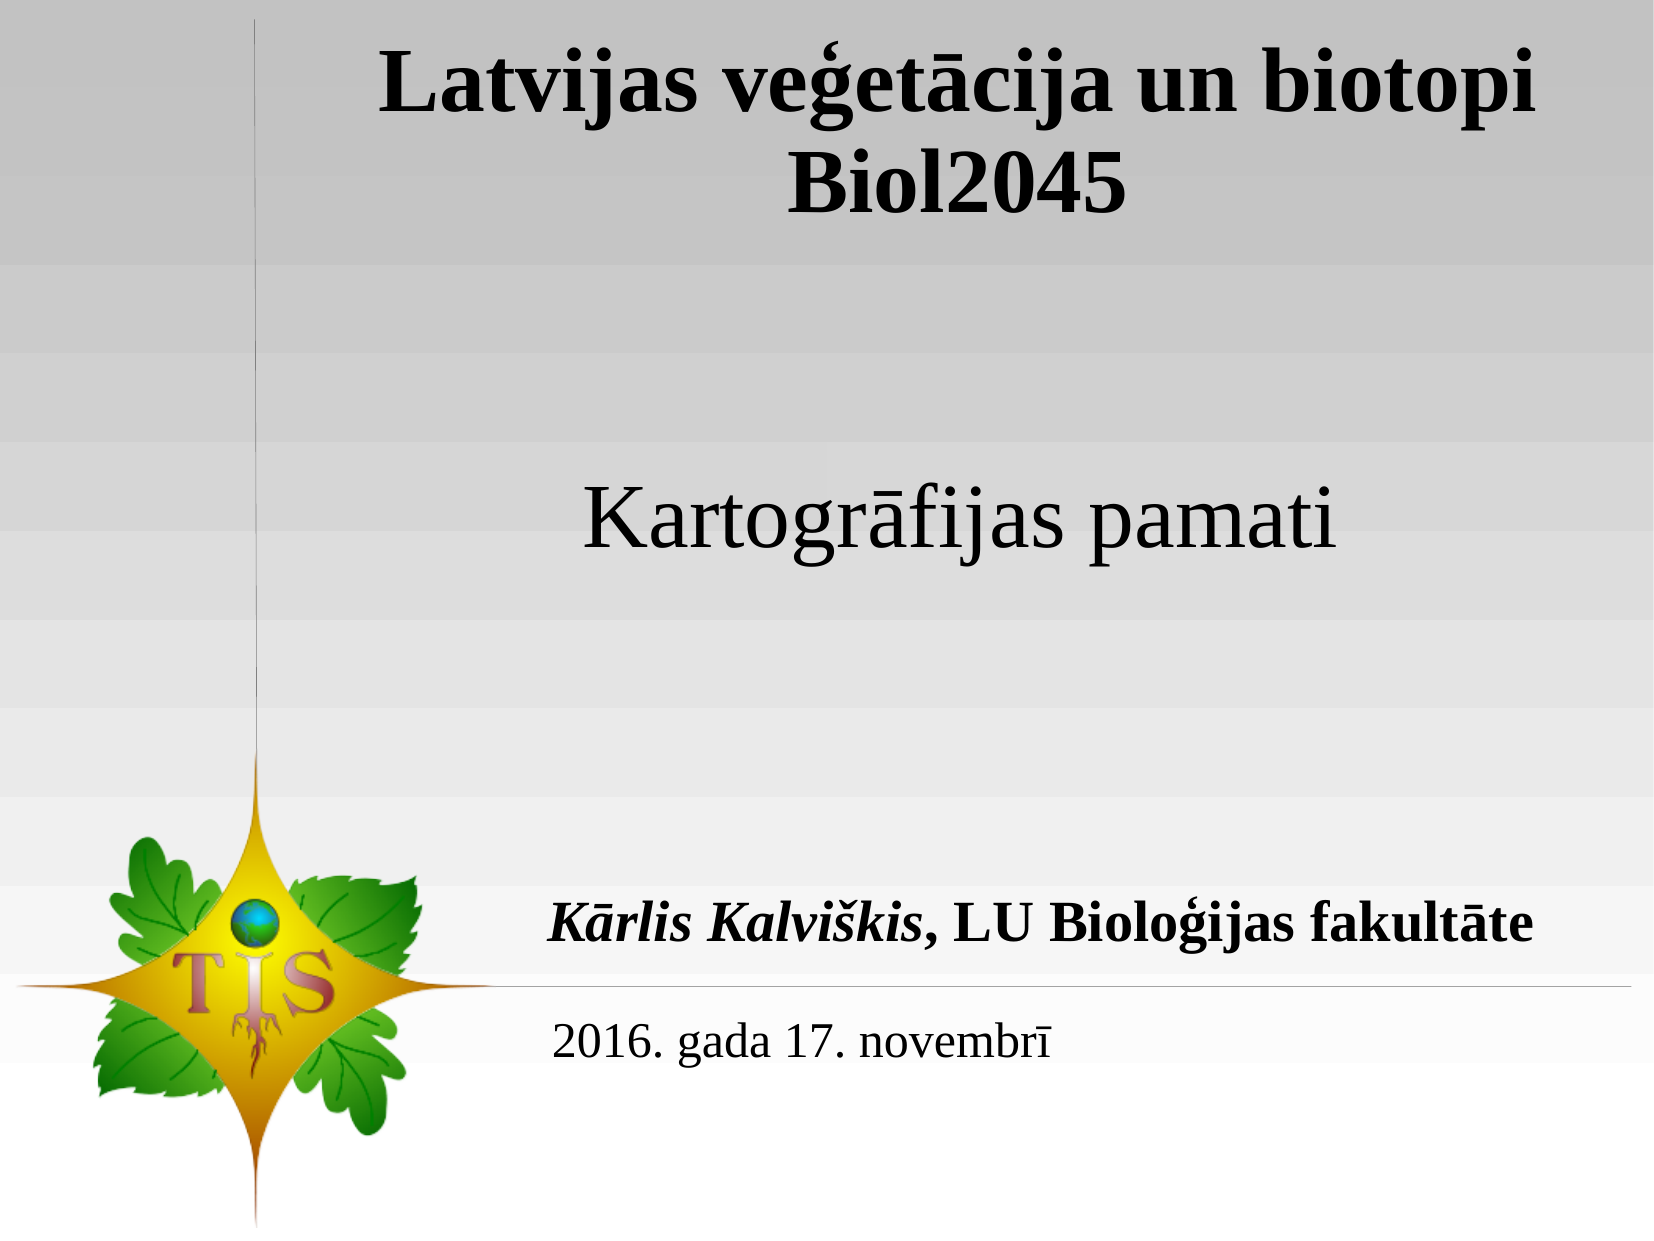

# Kartogrāfijas pamati
2016. gada 17. novembrī